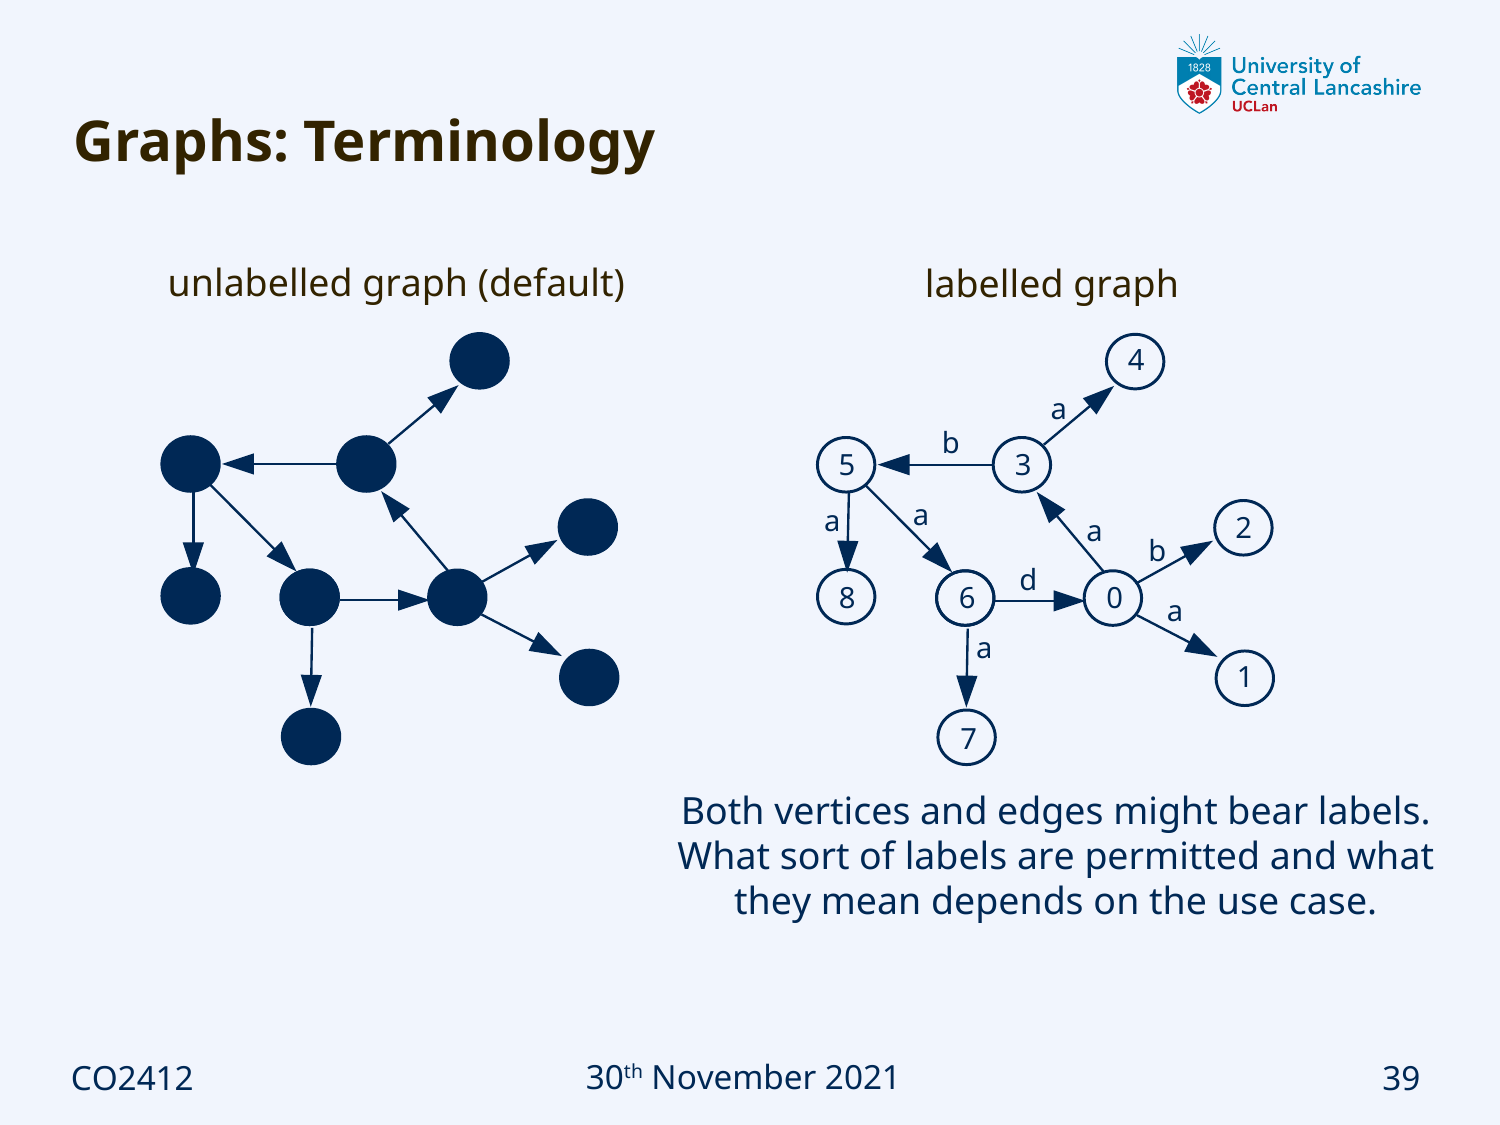

# Graphs: Terminology
unlabelled graph (default)
labelled graph
4
a
b
5
3
a
a
2
a
b
d
8
6
0
a
a
1
7
Both vertices and edges might bear labels. What sort of labels are permitted and what they mean depends on the use case.